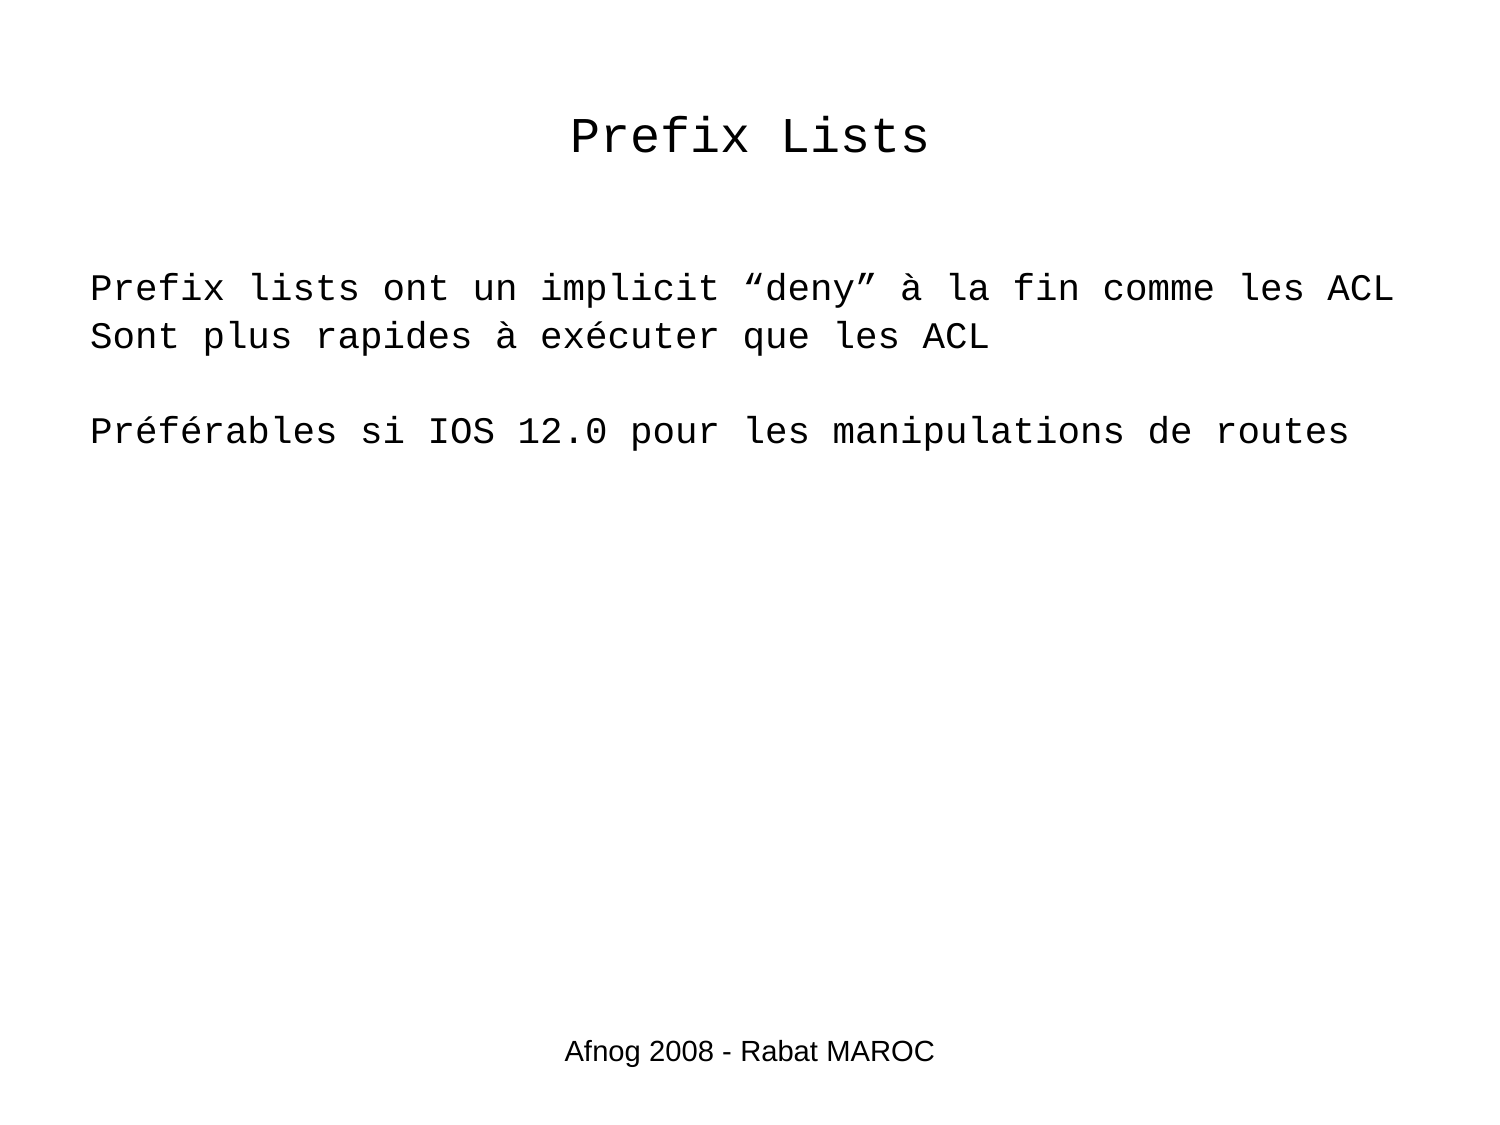

# Prefix Lists
Prefix lists ont un implicit “deny” à la fin comme les ACL
Sont plus rapides à exécuter que les ACL
Préférables si IOS 12.0 pour les manipulations de routes
Afnog 2008 - Rabat MAROC